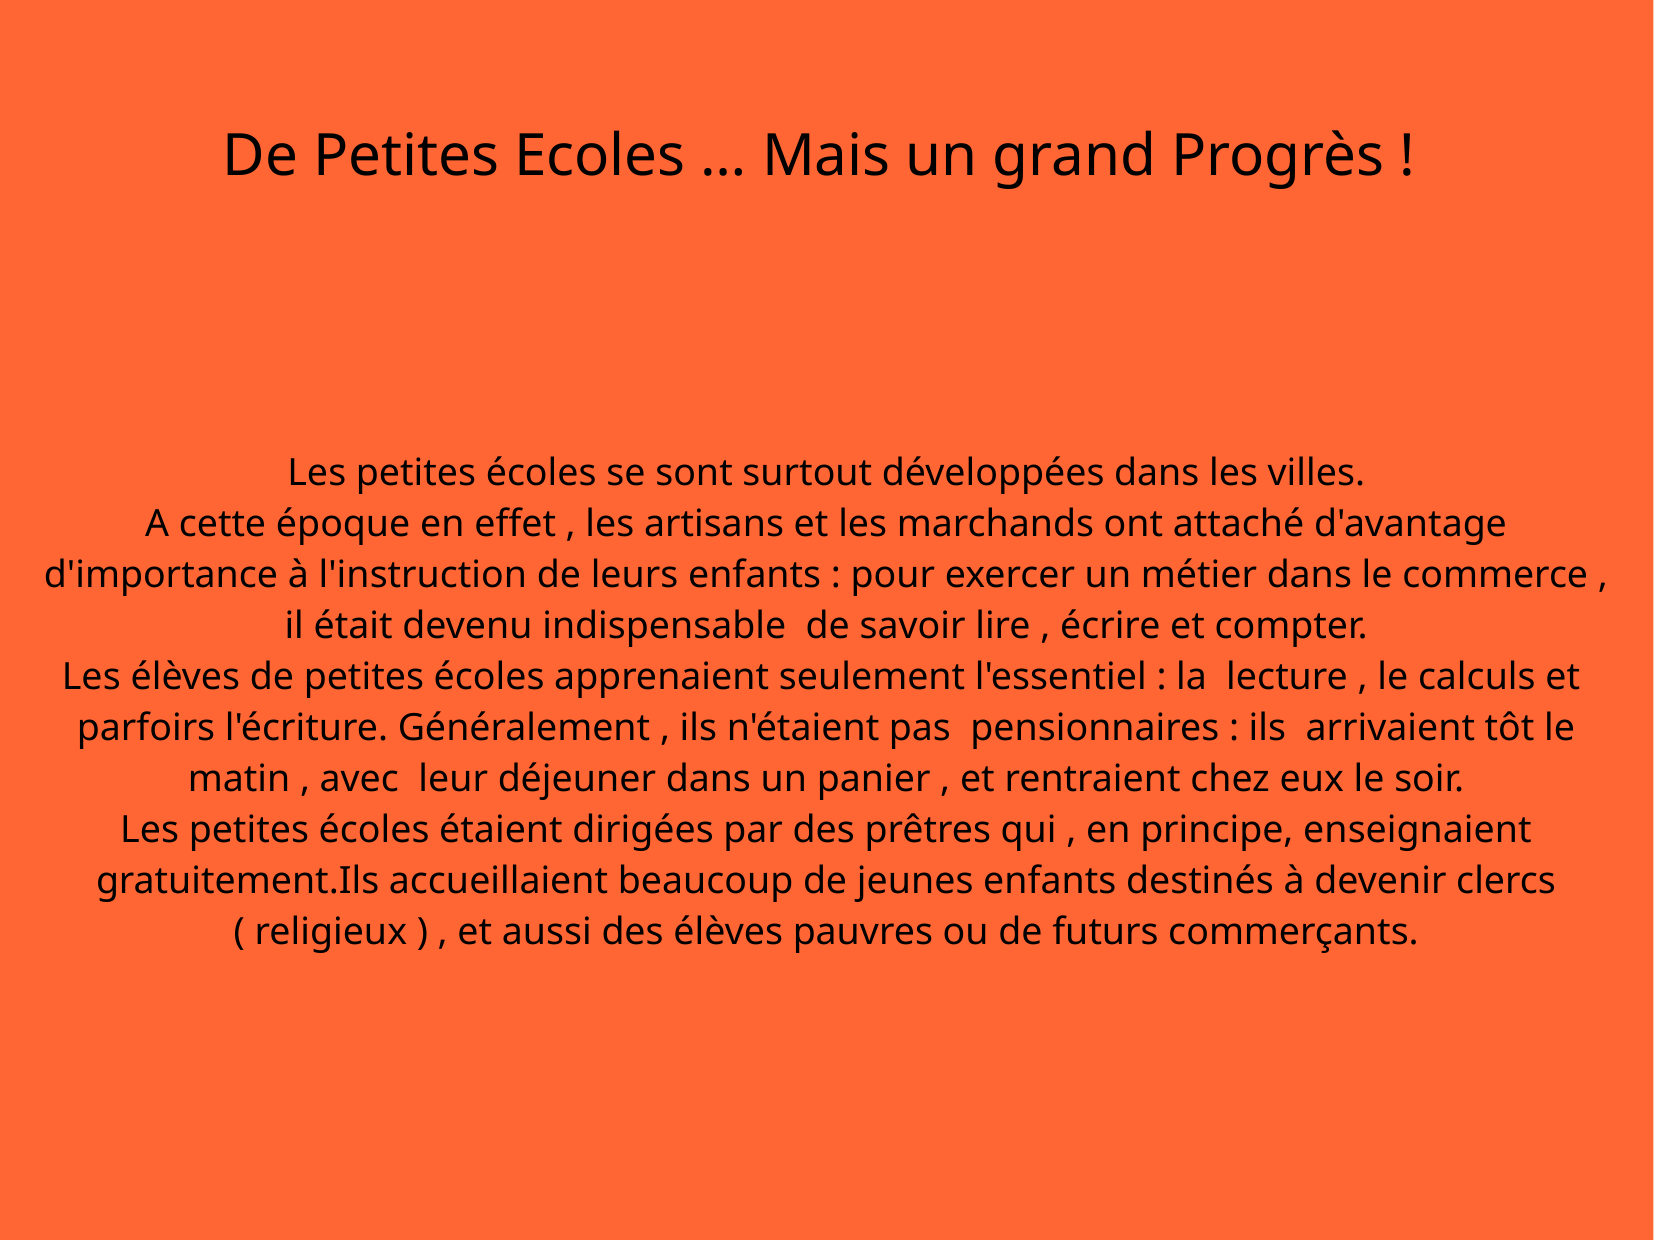

De Petites Ecoles … Mais un grand Progrès !
# Les petites écoles se sont surtout développées dans les villes.
A cette époque en effet , les artisans et les marchands ont attaché d'avantage d'importance à l'instruction de leurs enfants : pour exercer un métier dans le commerce , il était devenu indispensable de savoir lire , écrire et compter.
Les élèves de petites écoles apprenaient seulement l'essentiel : la lecture , le calculs et parfoirs l'écriture. Généralement , ils n'étaient pas pensionnaires : ils arrivaient tôt le matin , avec leur déjeuner dans un panier , et rentraient chez eux le soir.
Les petites écoles étaient dirigées par des prêtres qui , en principe, enseignaient gratuitement.Ils accueillaient beaucoup de jeunes enfants destinés à devenir clercs ( religieux ) , et aussi des élèves pauvres ou de futurs commerçants.